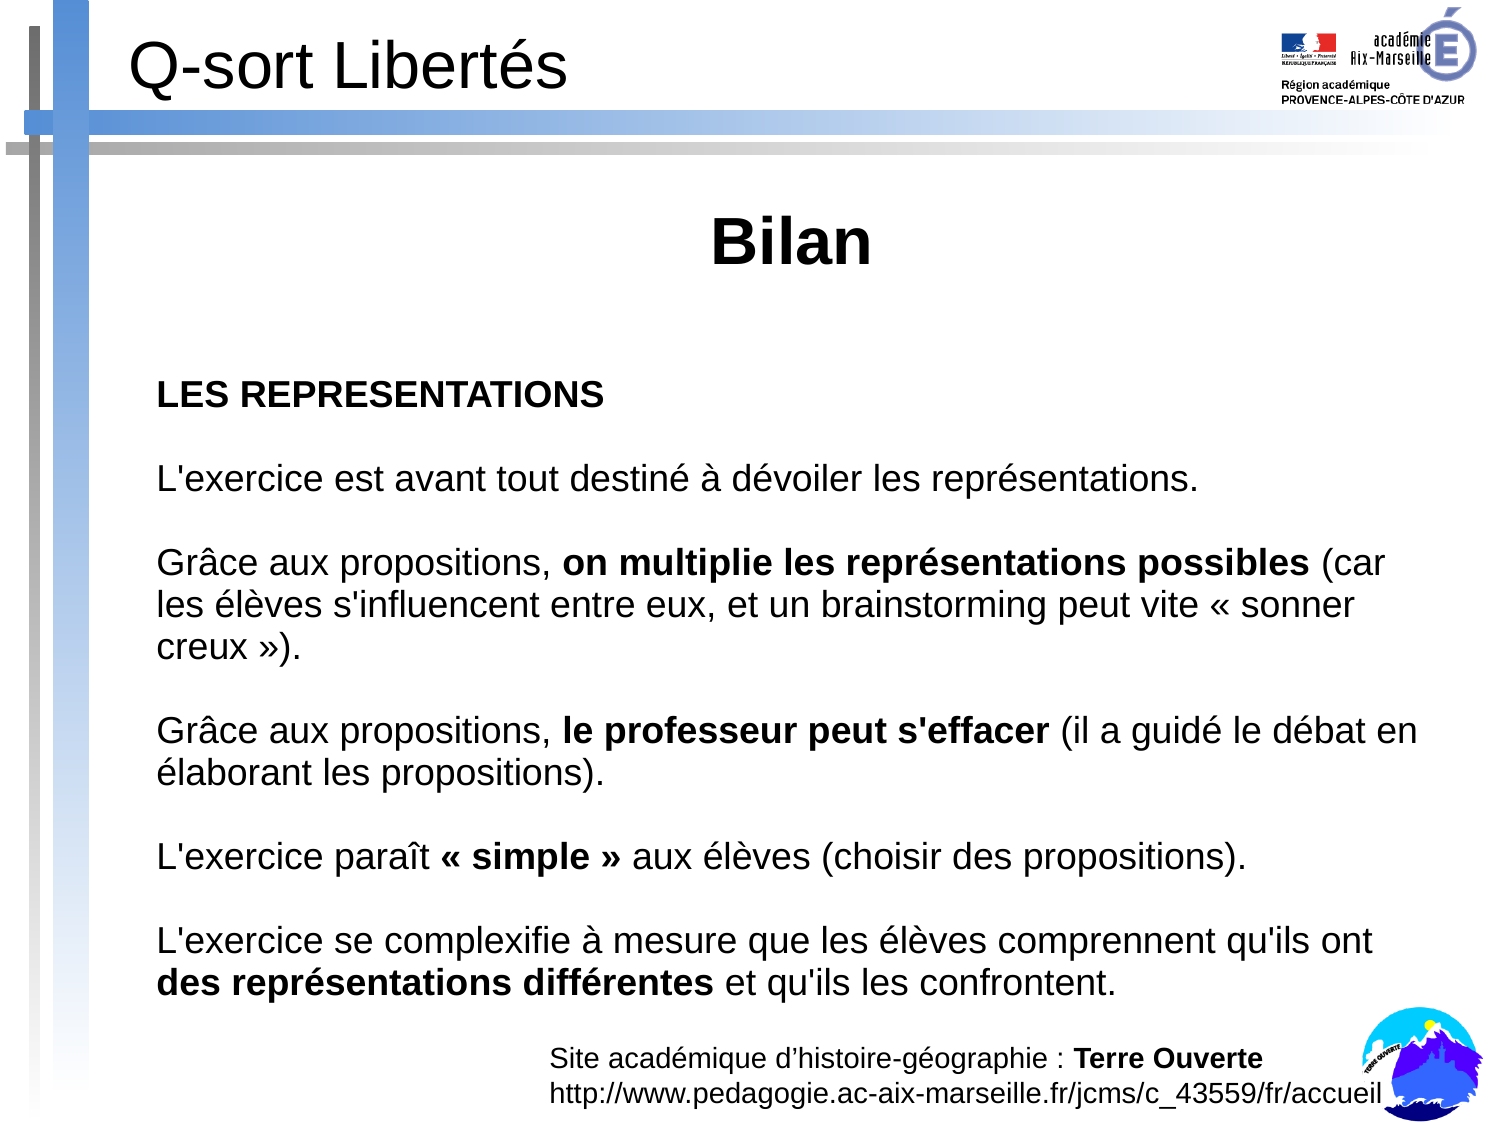

Q-sort Libertés
Bilan
LES REPRESENTATIONS
L'exercice est avant tout destiné à dévoiler les représentations.
Grâce aux propositions, on multiplie les représentations possibles (car les élèves s'influencent entre eux, et un brainstorming peut vite « sonner creux »).
Grâce aux propositions, le professeur peut s'effacer (il a guidé le débat en élaborant les propositions).
L'exercice paraît « simple » aux élèves (choisir des propositions).
L'exercice se complexifie à mesure que les élèves comprennent qu'ils ont des représentations différentes et qu'ils les confrontent.
Site académique d’histoire-géographie : Terre Ouverte
http://www.pedagogie.ac-aix-marseille.fr/jcms/c_43559/fr/accueil